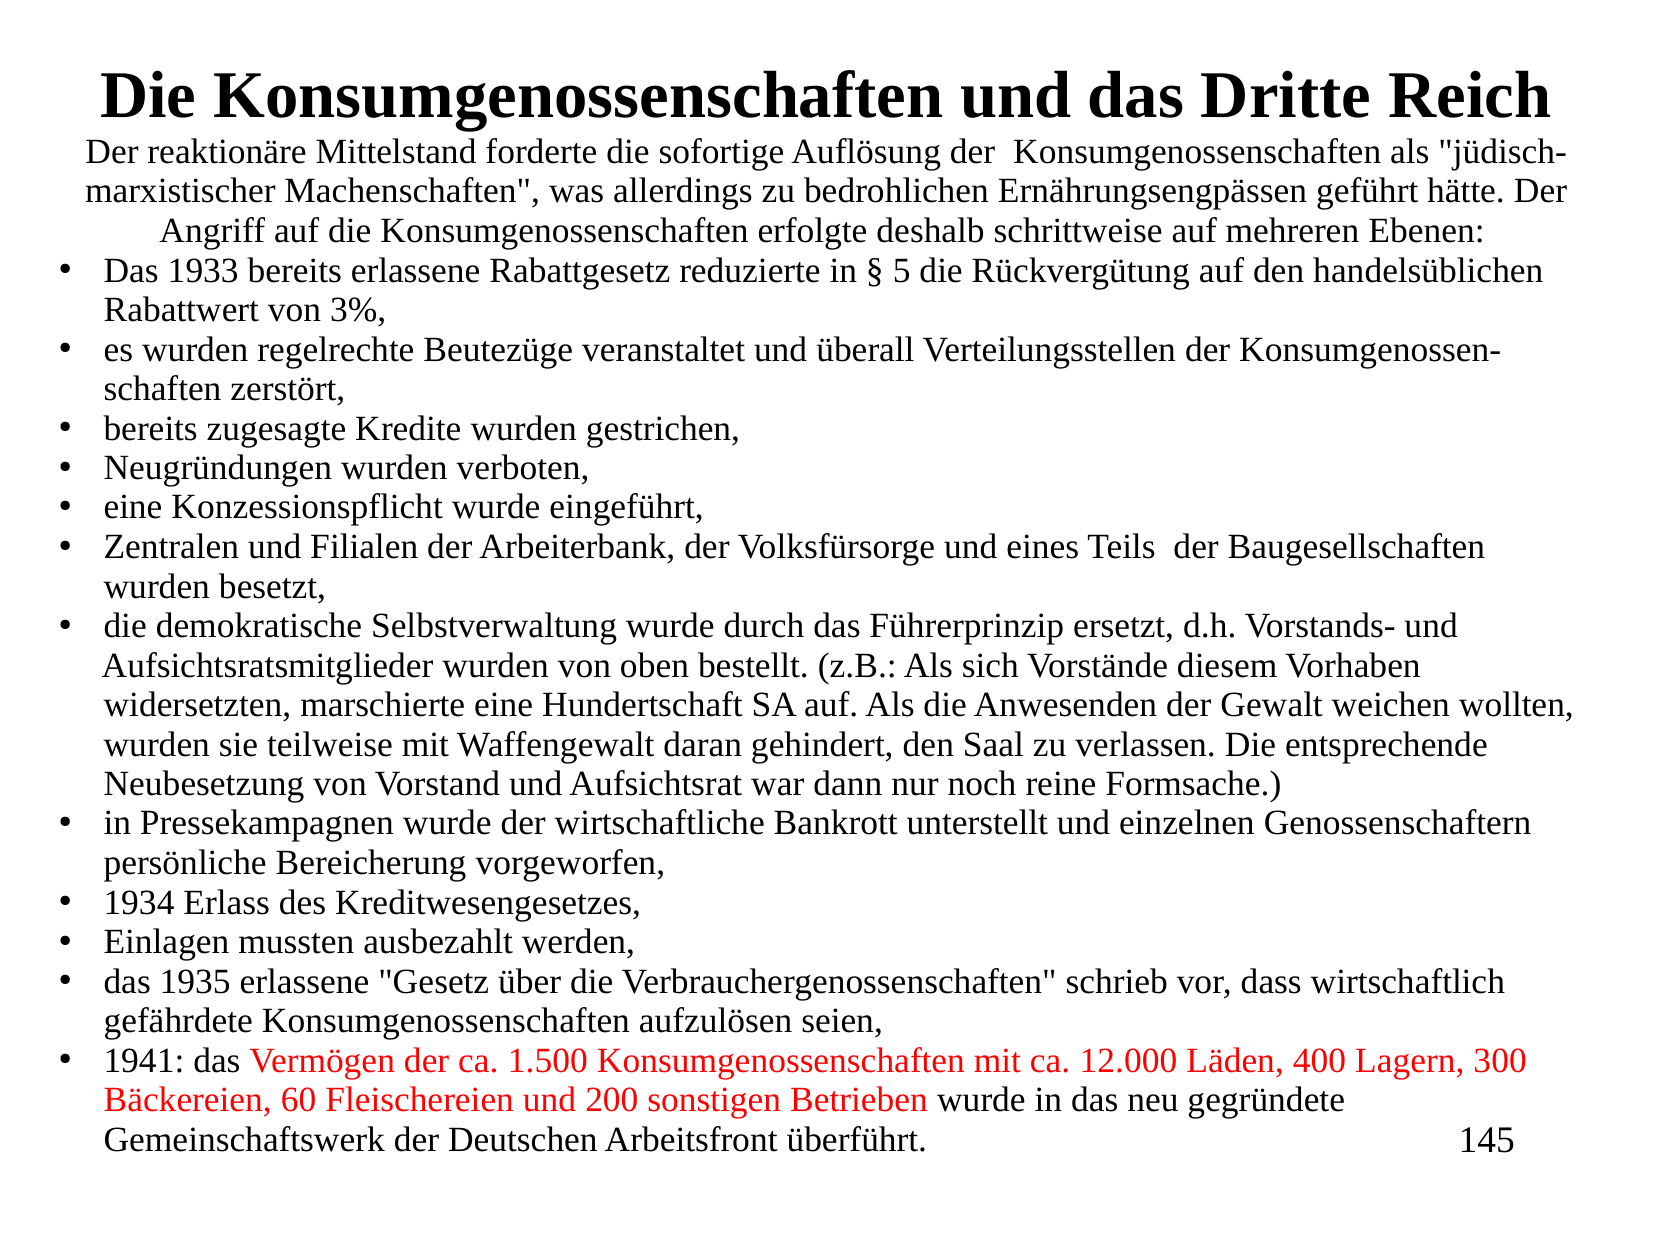

Die Konsumgenossenschaften und das Dritte Reich
Der reaktionäre Mittelstand forderte die sofortige Auflösung der Konsumgenossenschaften als "jüdisch-marxistischer Machenschaften", was allerdings zu bedrohlichen Ernährungsengpässen geführt hätte. Der Angriff auf die Konsumgenossenschaften erfolgte deshalb schrittweise auf mehreren Ebenen:
 Das 1933 bereits erlassene Rabattgesetz reduzierte in § 5 die Rückvergütung auf den handelsüblichen Rabattwert von 3%,
 es wurden regelrechte Beutezüge veranstaltet und überall Verteilungsstellen der Konsumgenossen- schaften zerstört,
 bereits zugesagte Kredite wurden gestrichen,
 Neugründungen wurden verboten,
 eine Konzessionspflicht wurde eingeführt,
 Zentralen und Filialen der Arbeiterbank, der Volksfürsorge und eines Teils der Baugesellschaften wurden besetzt,
 die demokratische Selbstverwaltung wurde durch das Führerprinzip ersetzt, d.h. Vorstands- und Aufsichtsratsmitglieder wurden von oben bestellt. (z.B.: Als sich Vorstände diesem Vorhaben widersetzten, marschierte eine Hundertschaft SA auf. Als die Anwesenden der Gewalt weichen wollten, wurden sie teilweise mit Waffengewalt daran gehindert, den Saal zu verlassen. Die entsprechende Neubesetzung von Vorstand und Aufsichtsrat war dann nur noch reine Formsache.)
 in Pressekampagnen wurde der wirtschaftliche Bankrott unterstellt und einzelnen Genossenschaftern persönliche Bereicherung vorgeworfen,
 1934 Erlass des Kreditwesengesetzes,
 Einlagen mussten ausbezahlt werden,
 das 1935 erlassene "Gesetz über die Verbrauchergenossenschaften" schrieb vor, dass wirtschaftlich gefährdete Konsumgenossenschaften aufzulösen seien,
 1941: das Vermögen der ca. 1.500 Konsumgenossenschaften mit ca. 12.000 Läden, 400 Lagern, 300 Bäckereien, 60 Fleischereien und 200 sonstigen Betrieben wurde in das neu gegründete Gemeinschaftswerk der Deutschen Arbeitsfront überführt.